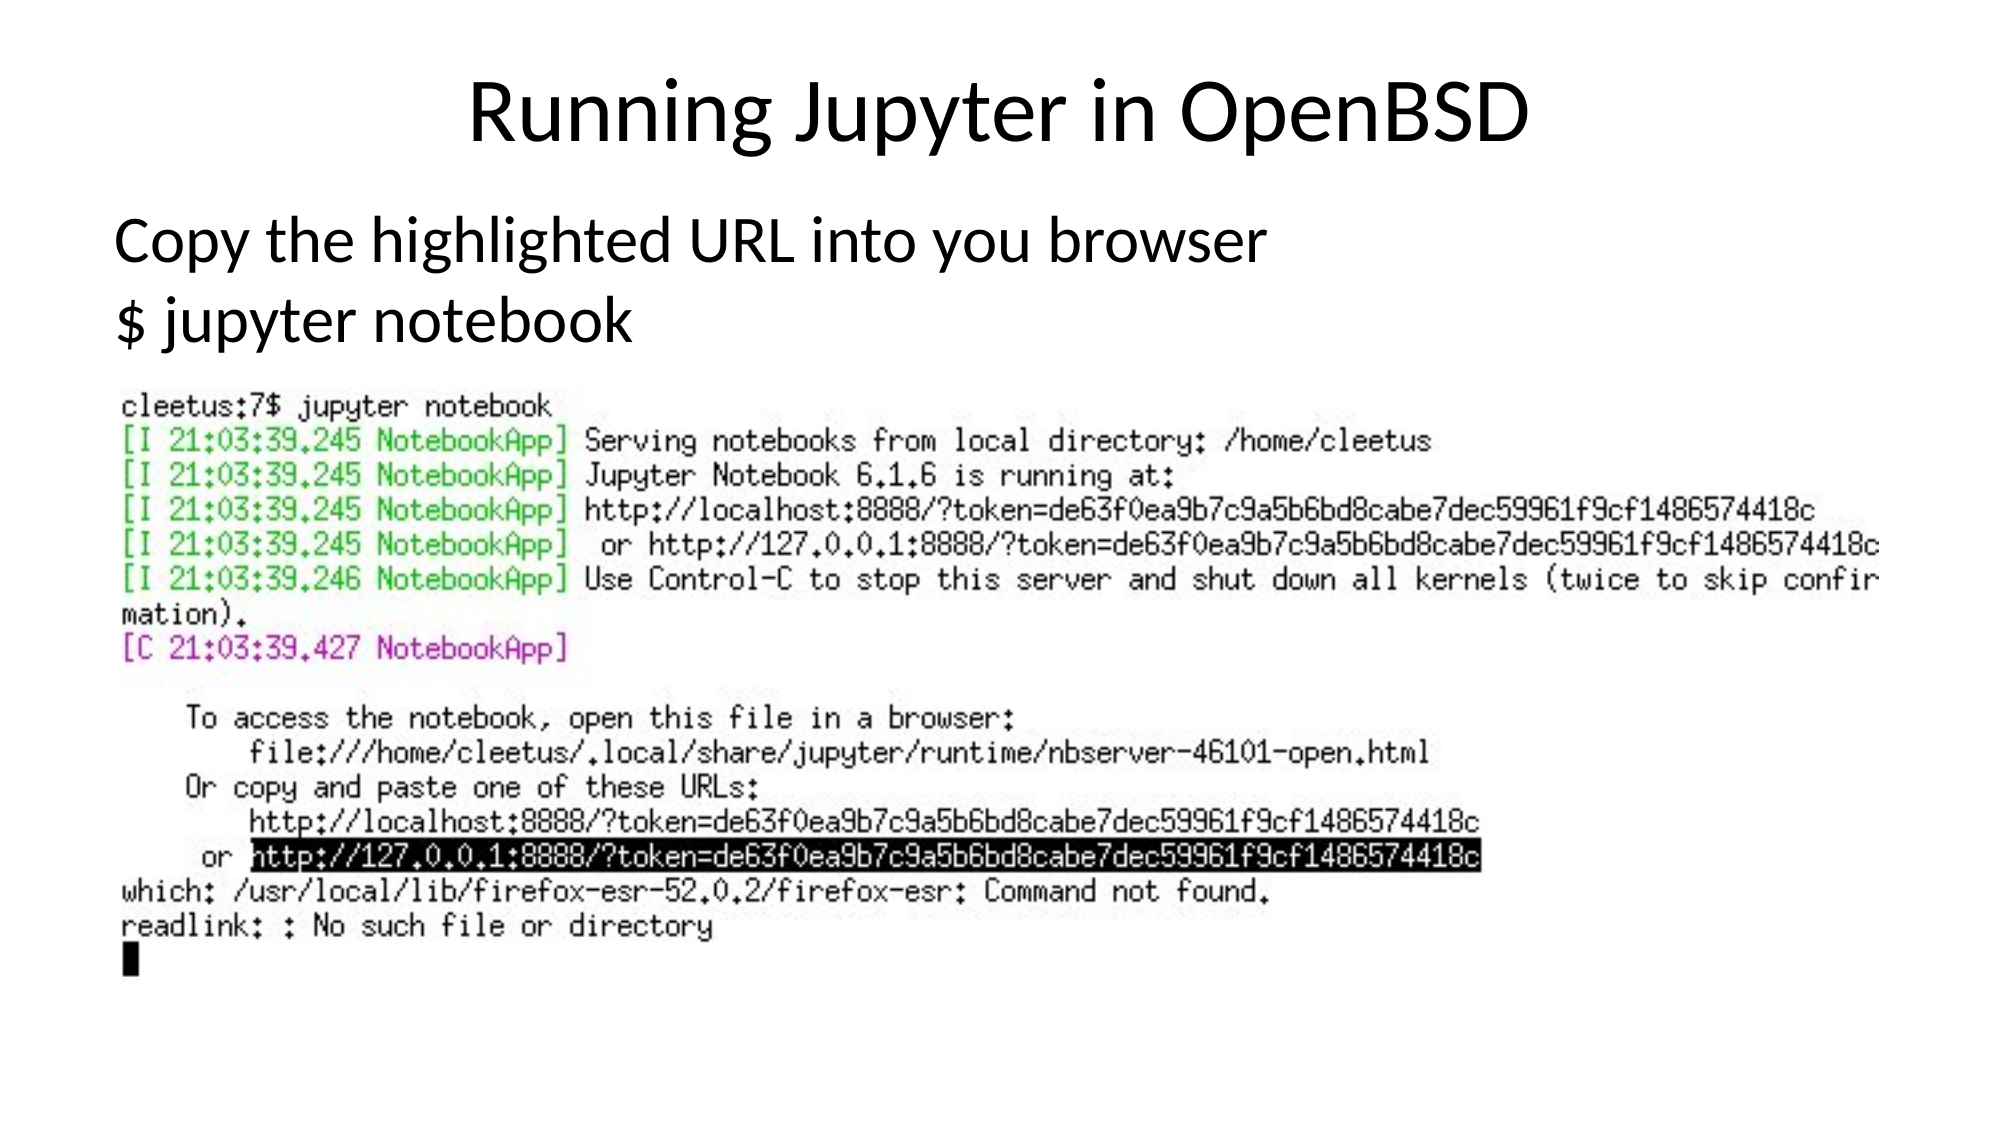

# Running Jupyter in OpenBSD
Copy the highlighted URL into you browser
$ jupyter notebook